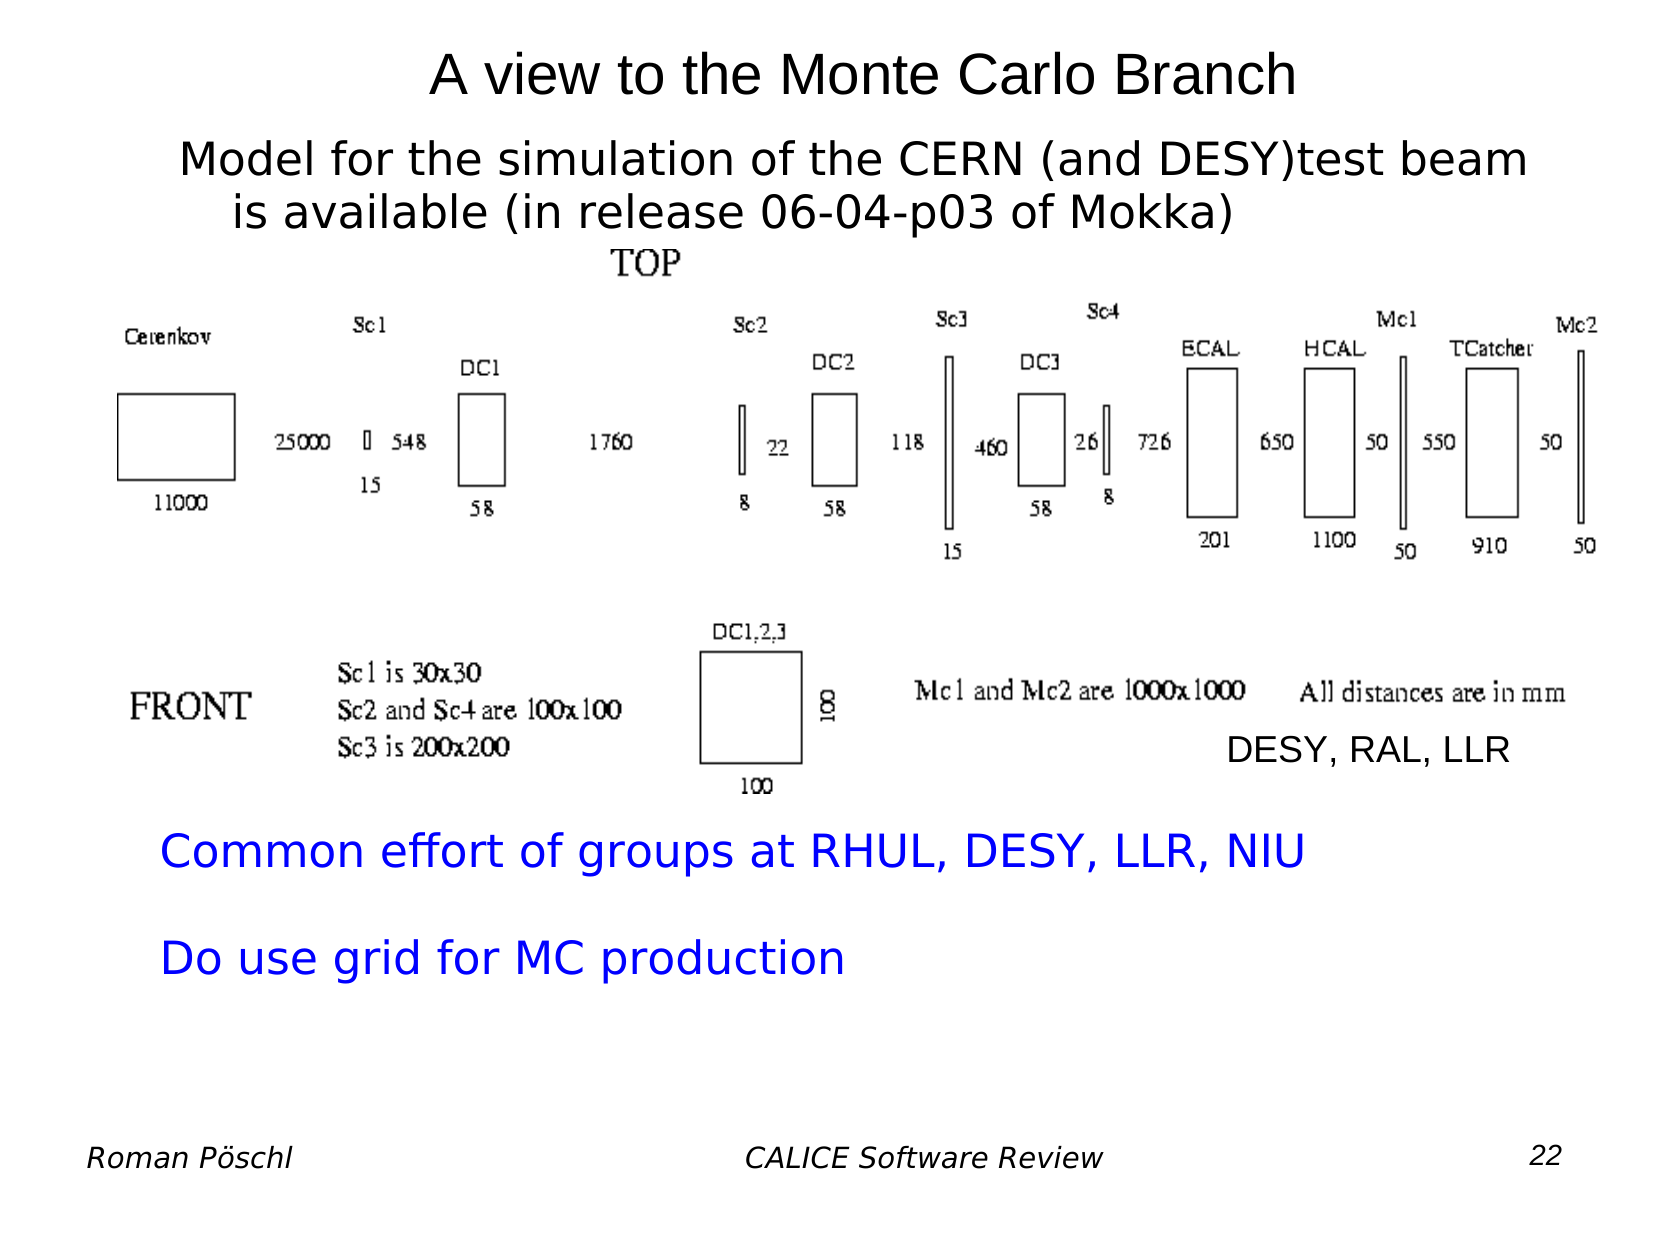

# A view to the Monte Carlo Branch
Model for the simulation of the CERN (and DESY)test beam is available (in release 06-04-p03 of Mokka)
DESY, RAL, LLR
Common effort of groups at RHUL, DESY, LLR, NIU
Do use grid for MC production